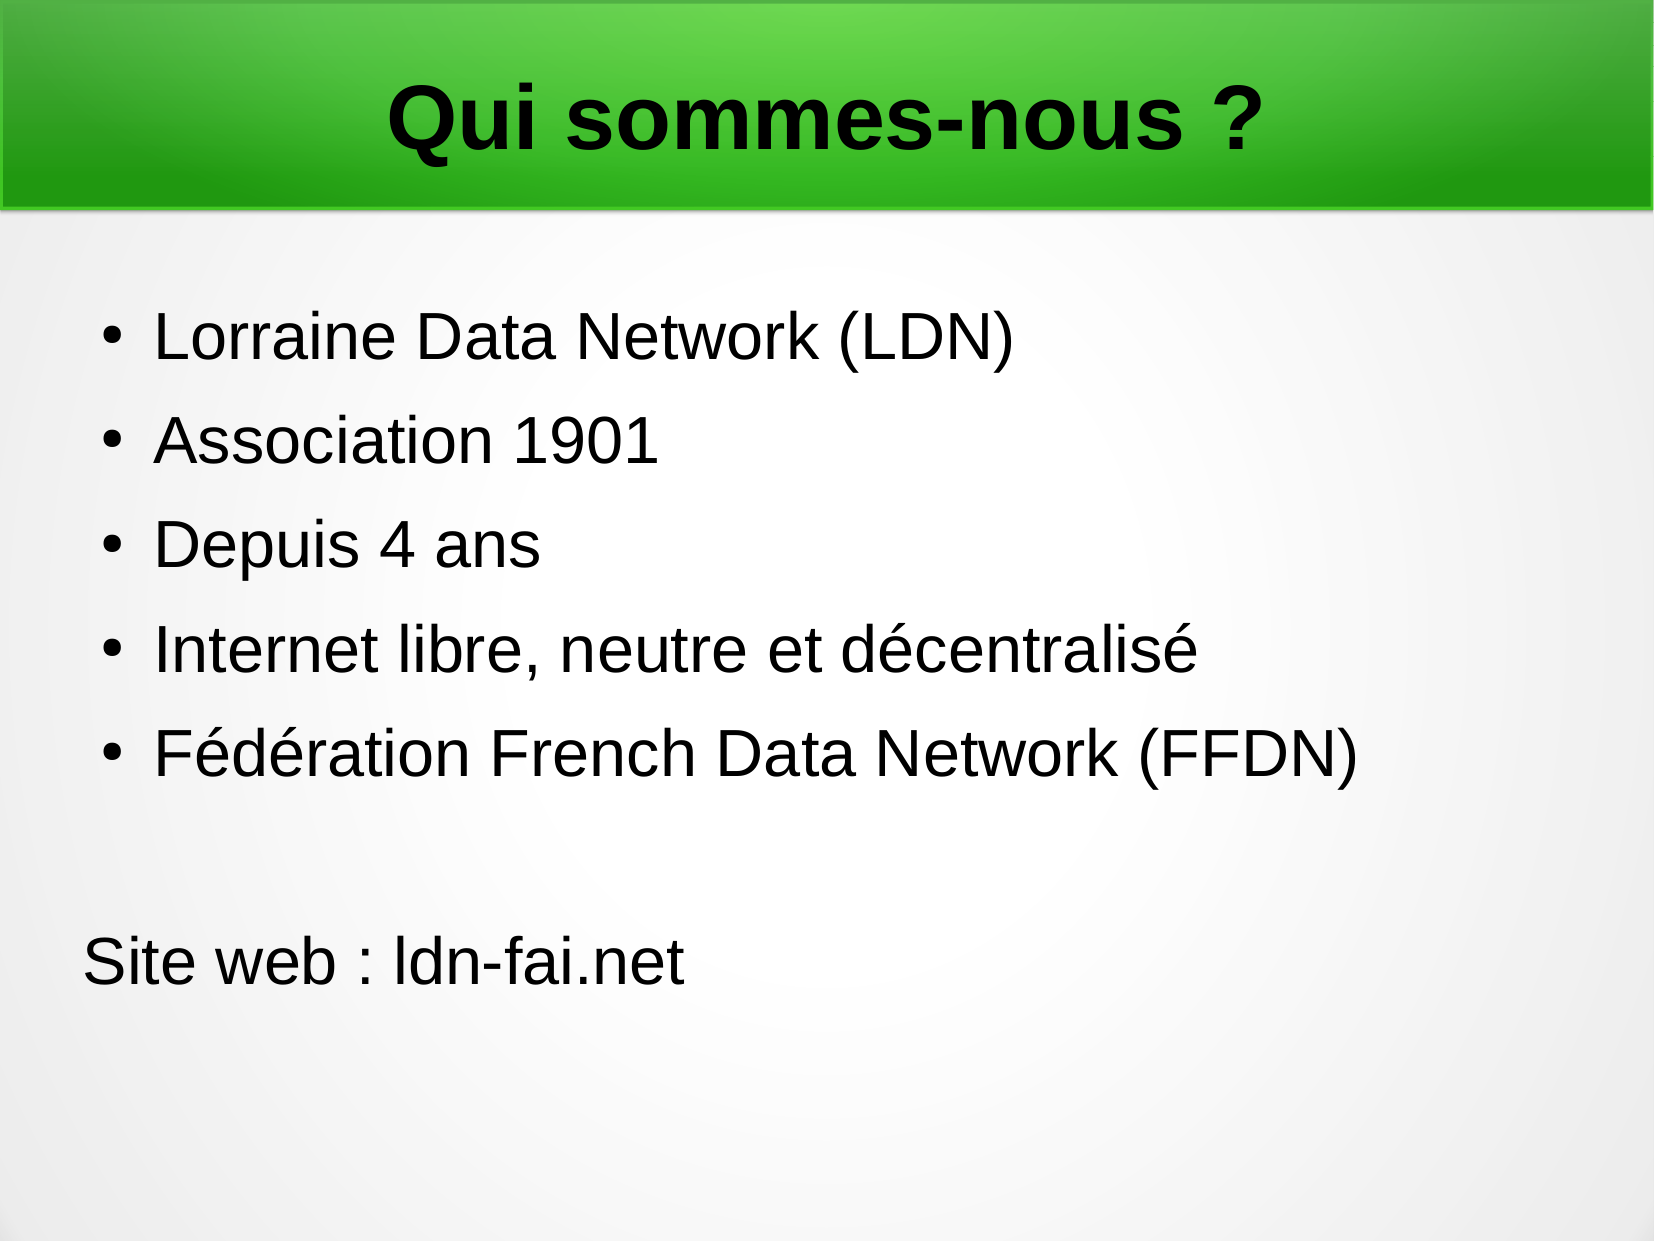

# Qui sommes-nous ?
Lorraine Data Network (LDN)
Association 1901
Depuis 4 ans
Internet libre, neutre et décentralisé
Fédération French Data Network (FFDN)
Site web : ldn-fai.net